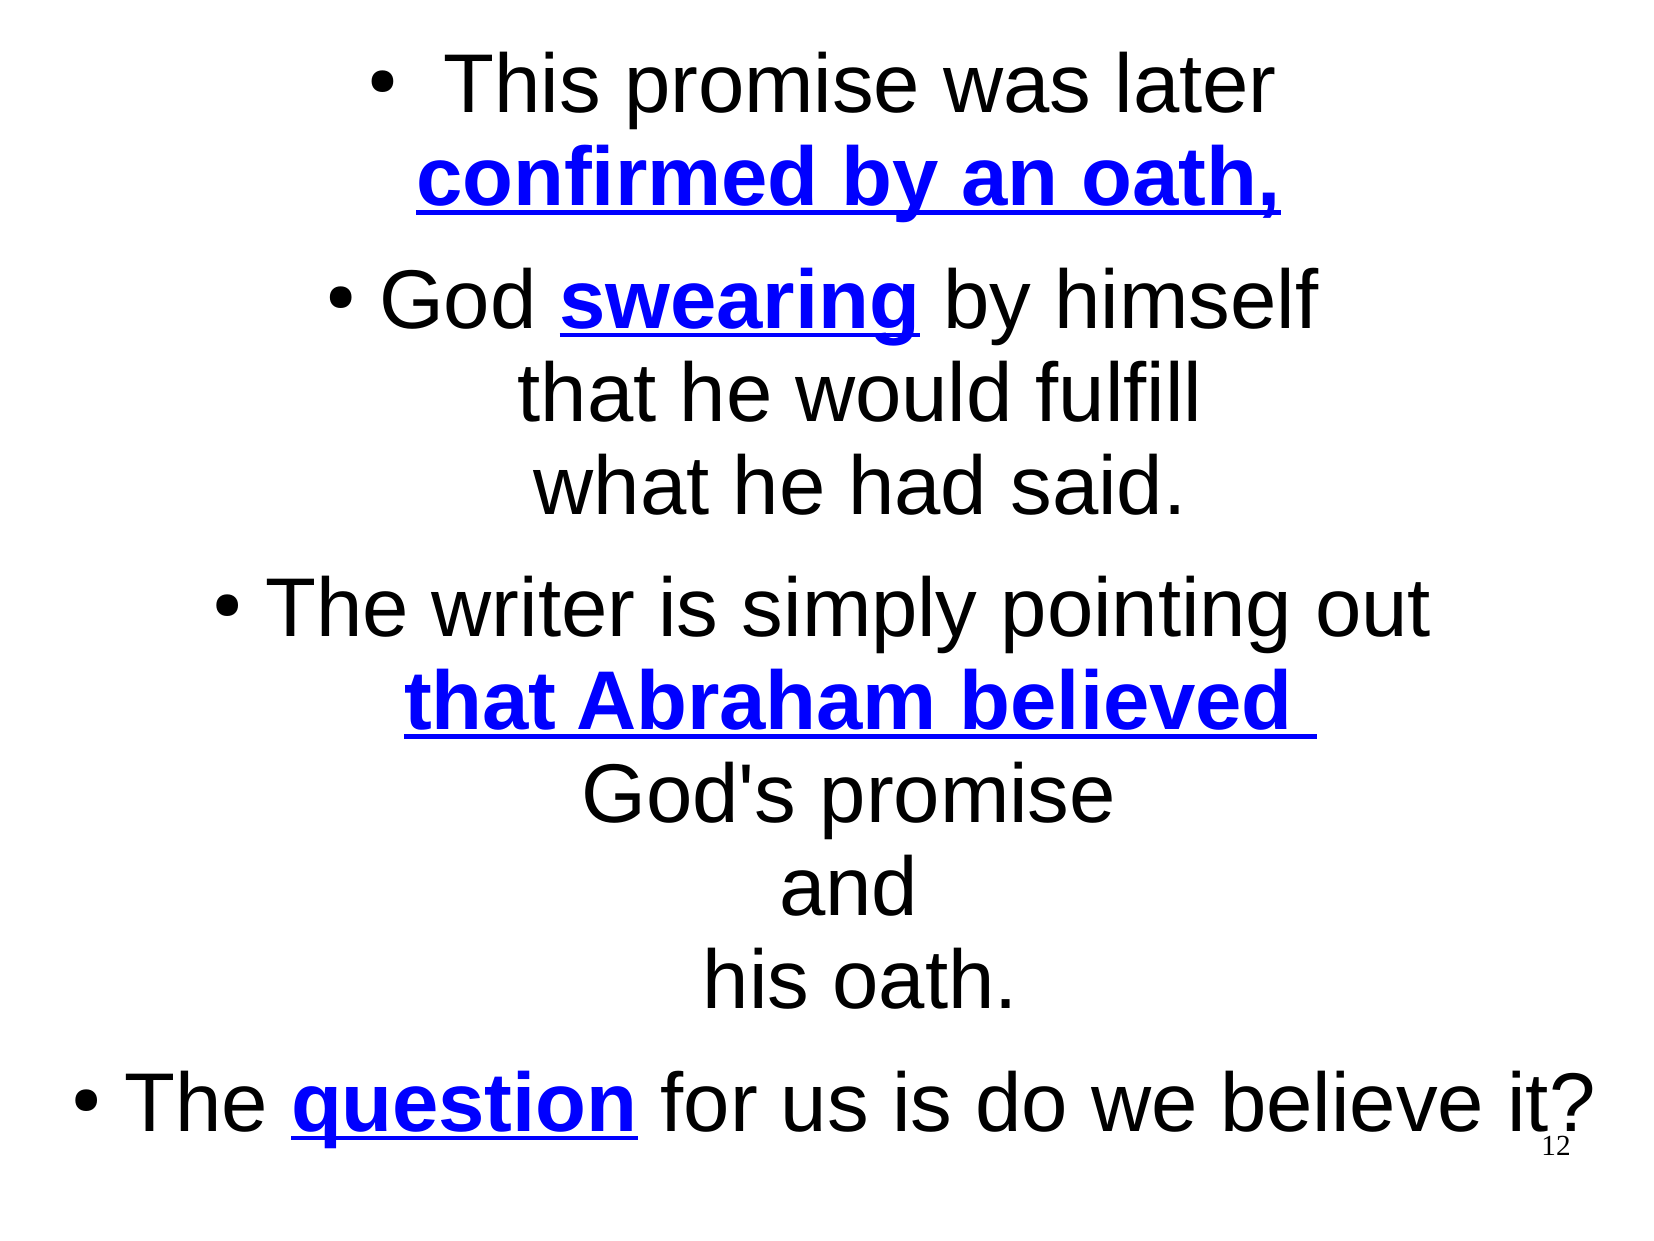

# This promise was later confirmed by an oath,
God swearing by himself
that he would fulfill
 what he had said.
The writer is simply pointing out
that Abraham believed
God's promise
and
his oath.
The question for us is do we believe it?
12